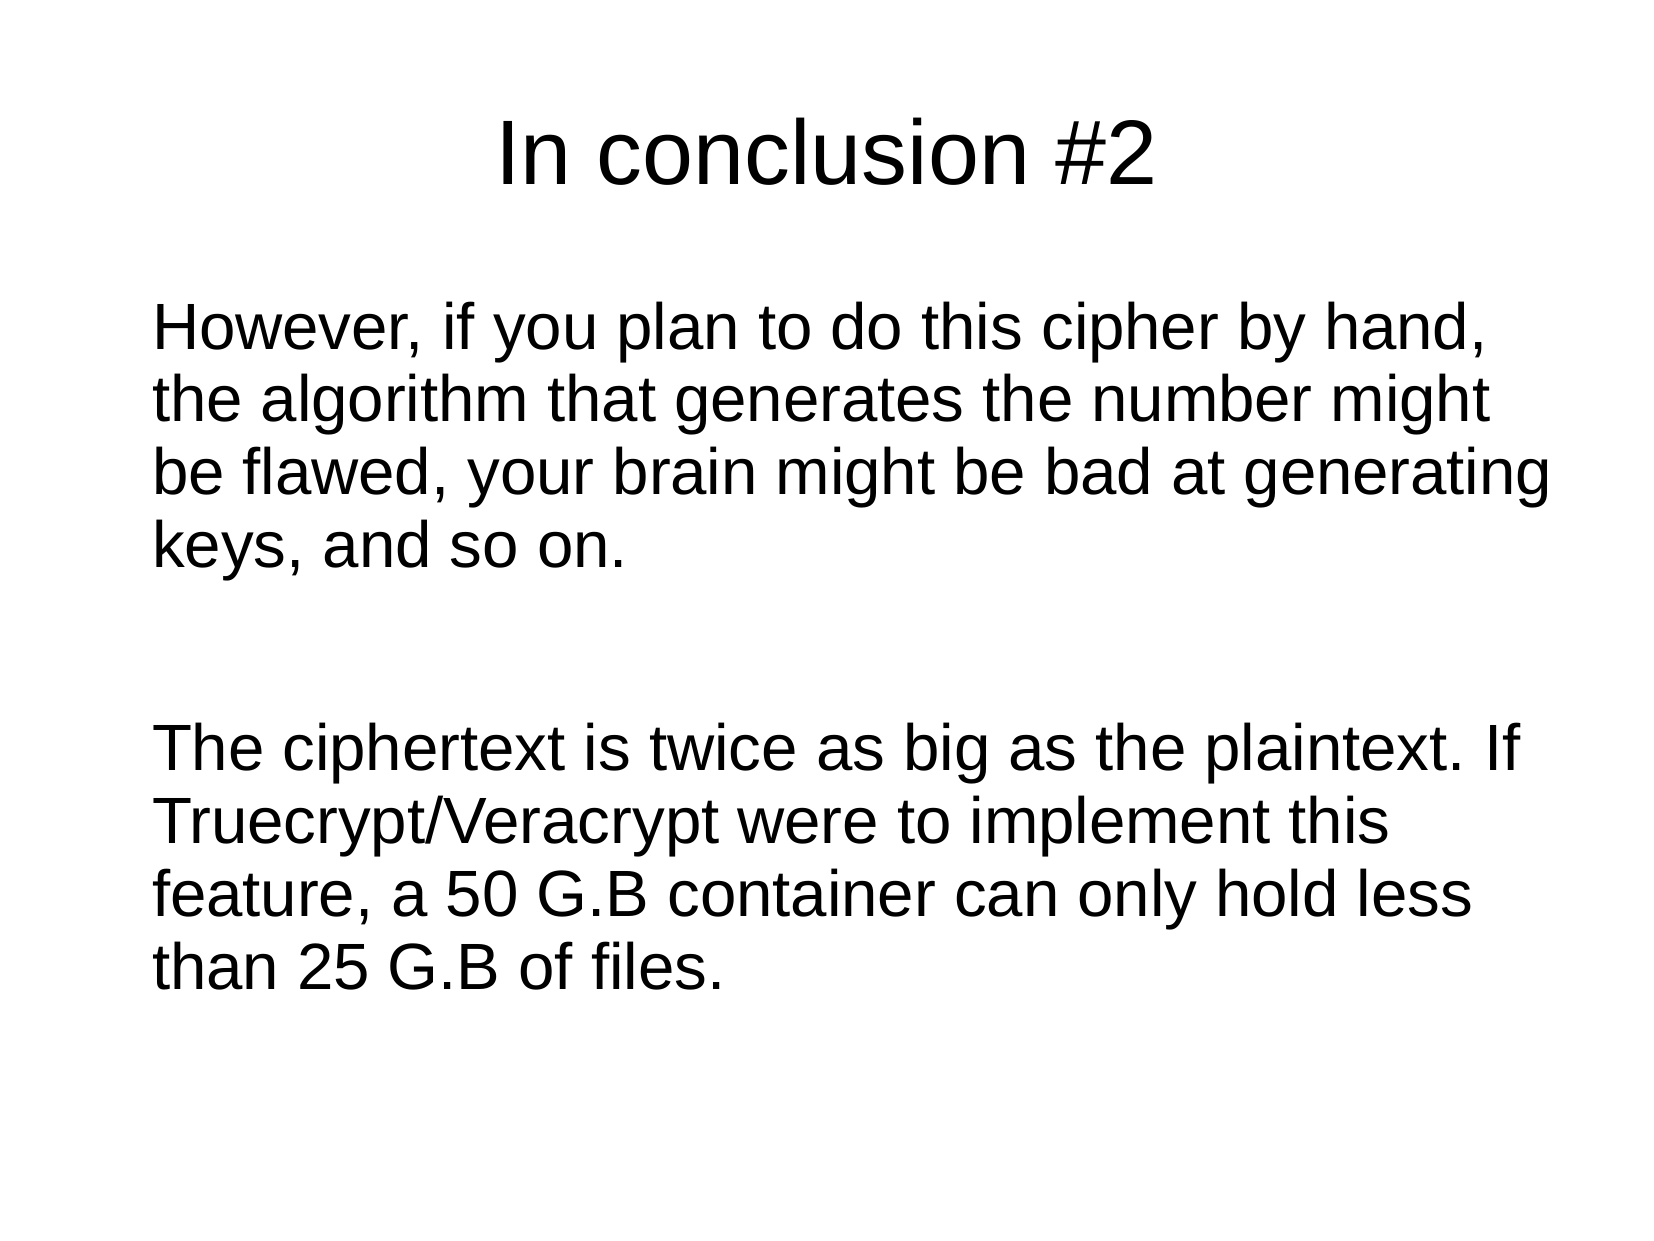

# In conclusion #2
However, if you plan to do this cipher by hand, the algorithm that generates the number might be flawed, your brain might be bad at generating keys, and so on.
The ciphertext is twice as big as the plaintext. If Truecrypt/Veracrypt were to implement this feature, a 50 G.B container can only hold less than 25 G.B of files.